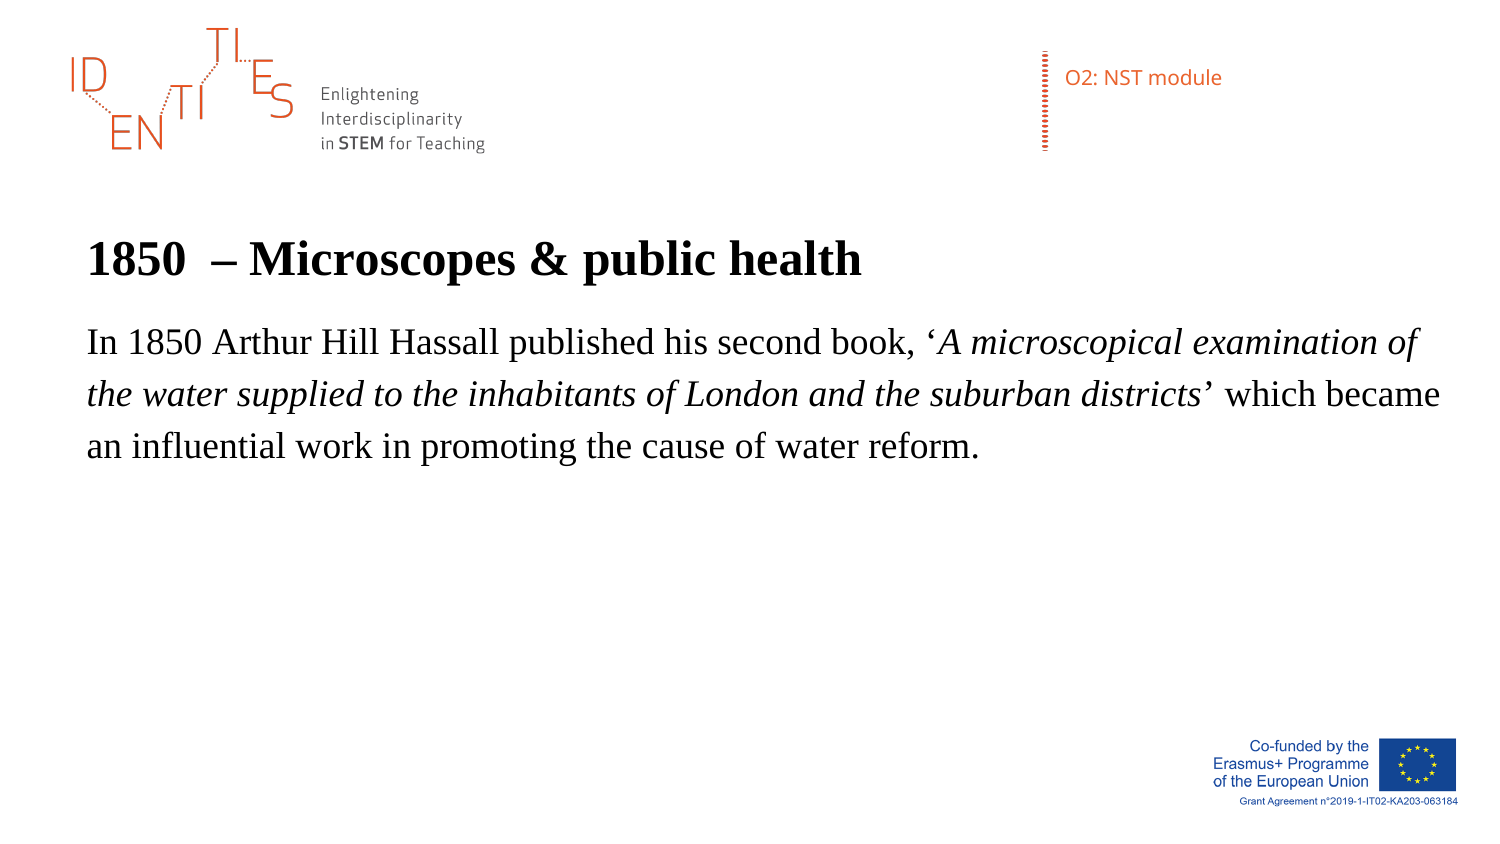

O2: NST module
1850 – Microscopes & public health
In 1850 Arthur Hill Hassall published his second book, ‘A microscopical examination of the water supplied to the inhabitants of London and the suburban districts’ which became an influential work in promoting the cause of water reform.